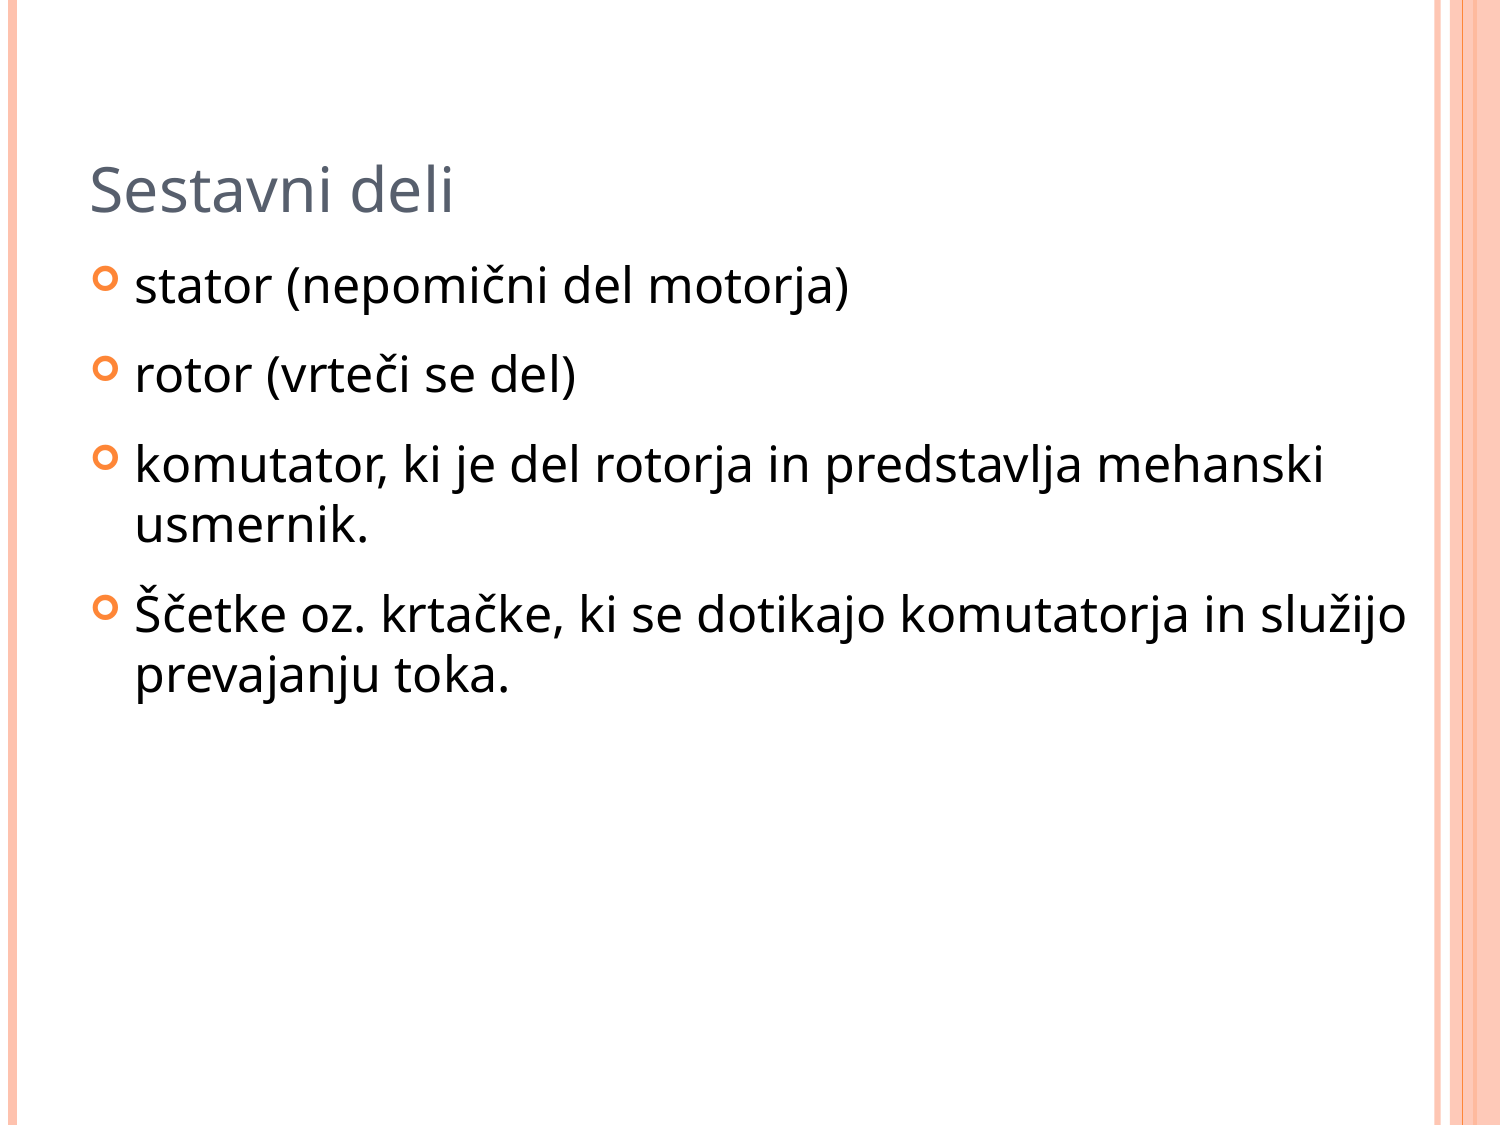

# Sestavni deli
stator (nepomični del motorja)
rotor (vrteči se del)
komutator, ki je del rotorja in predstavlja mehanski usmernik.
Ščetke oz. krtačke, ki se dotikajo komutatorja in služijo prevajanju toka.